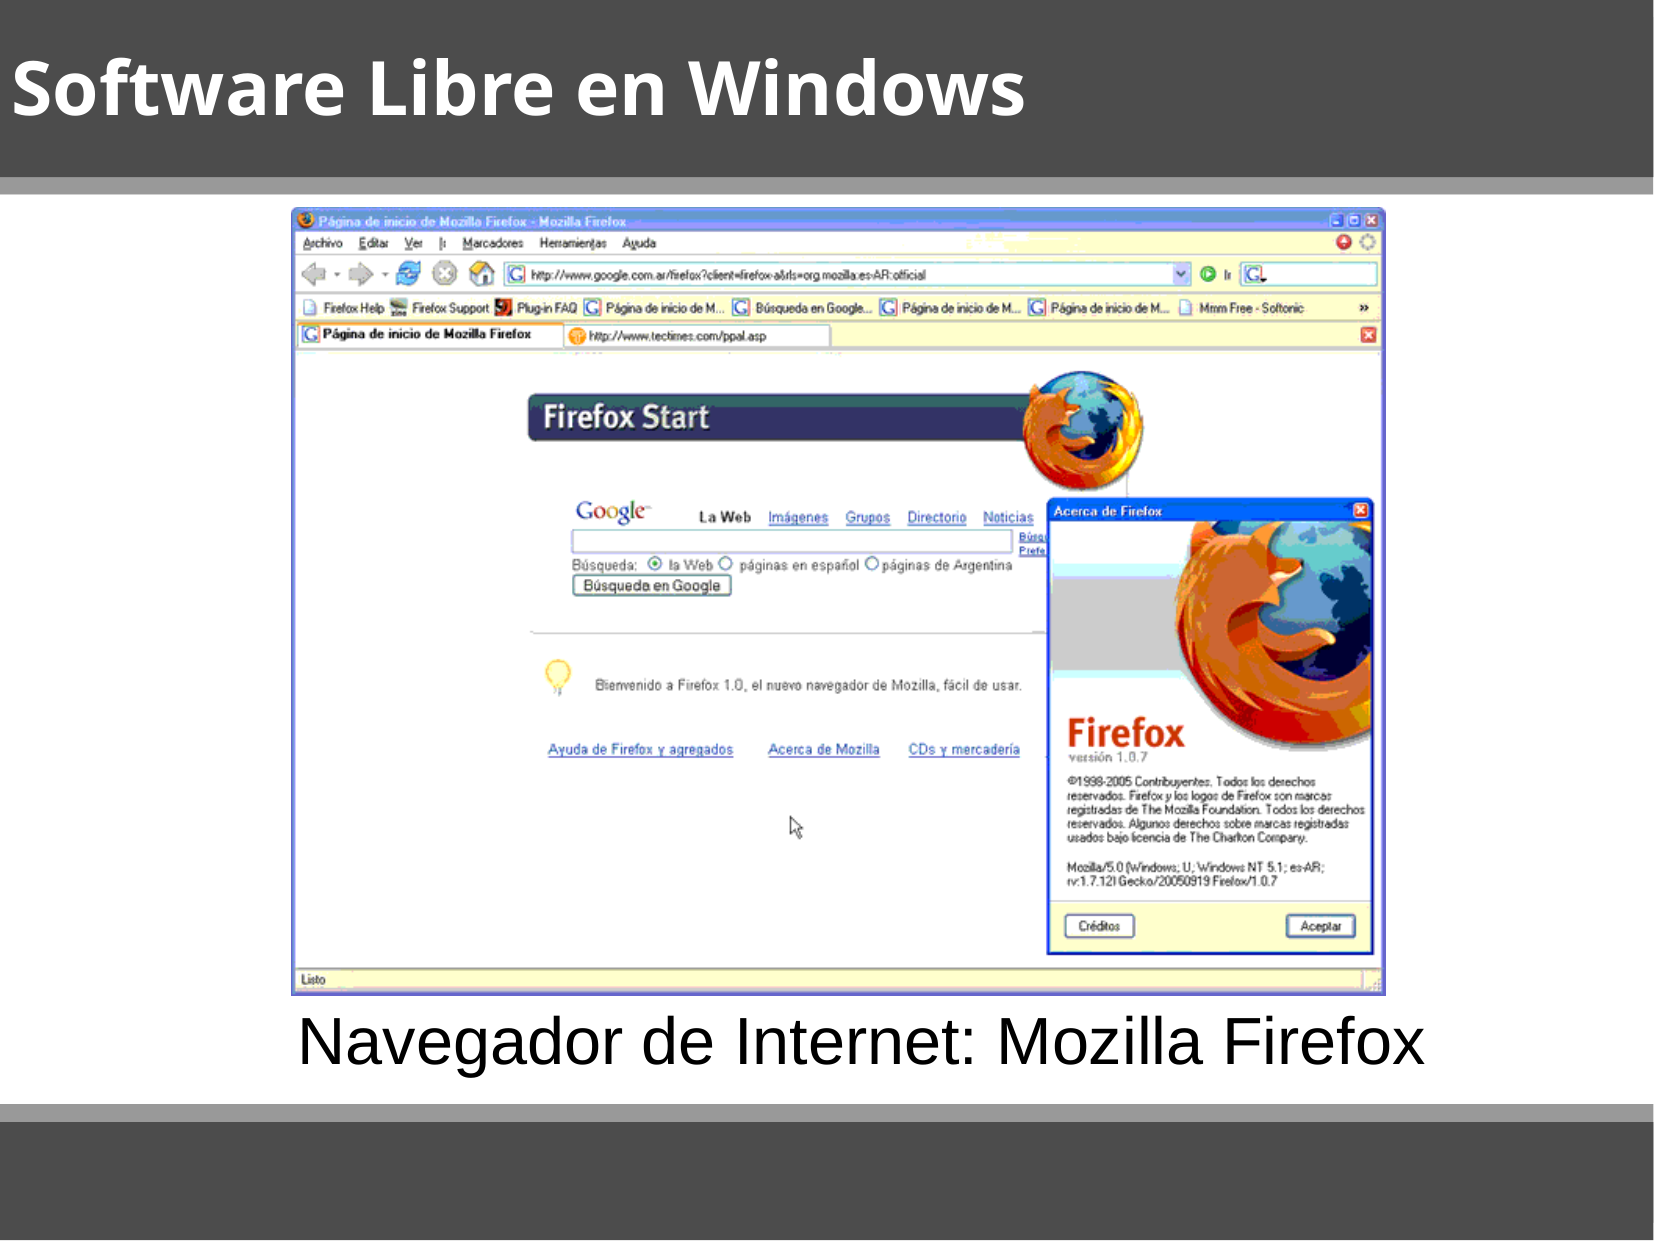

# Software Libre en Windows
Navegador de Internet: Mozilla Firefox